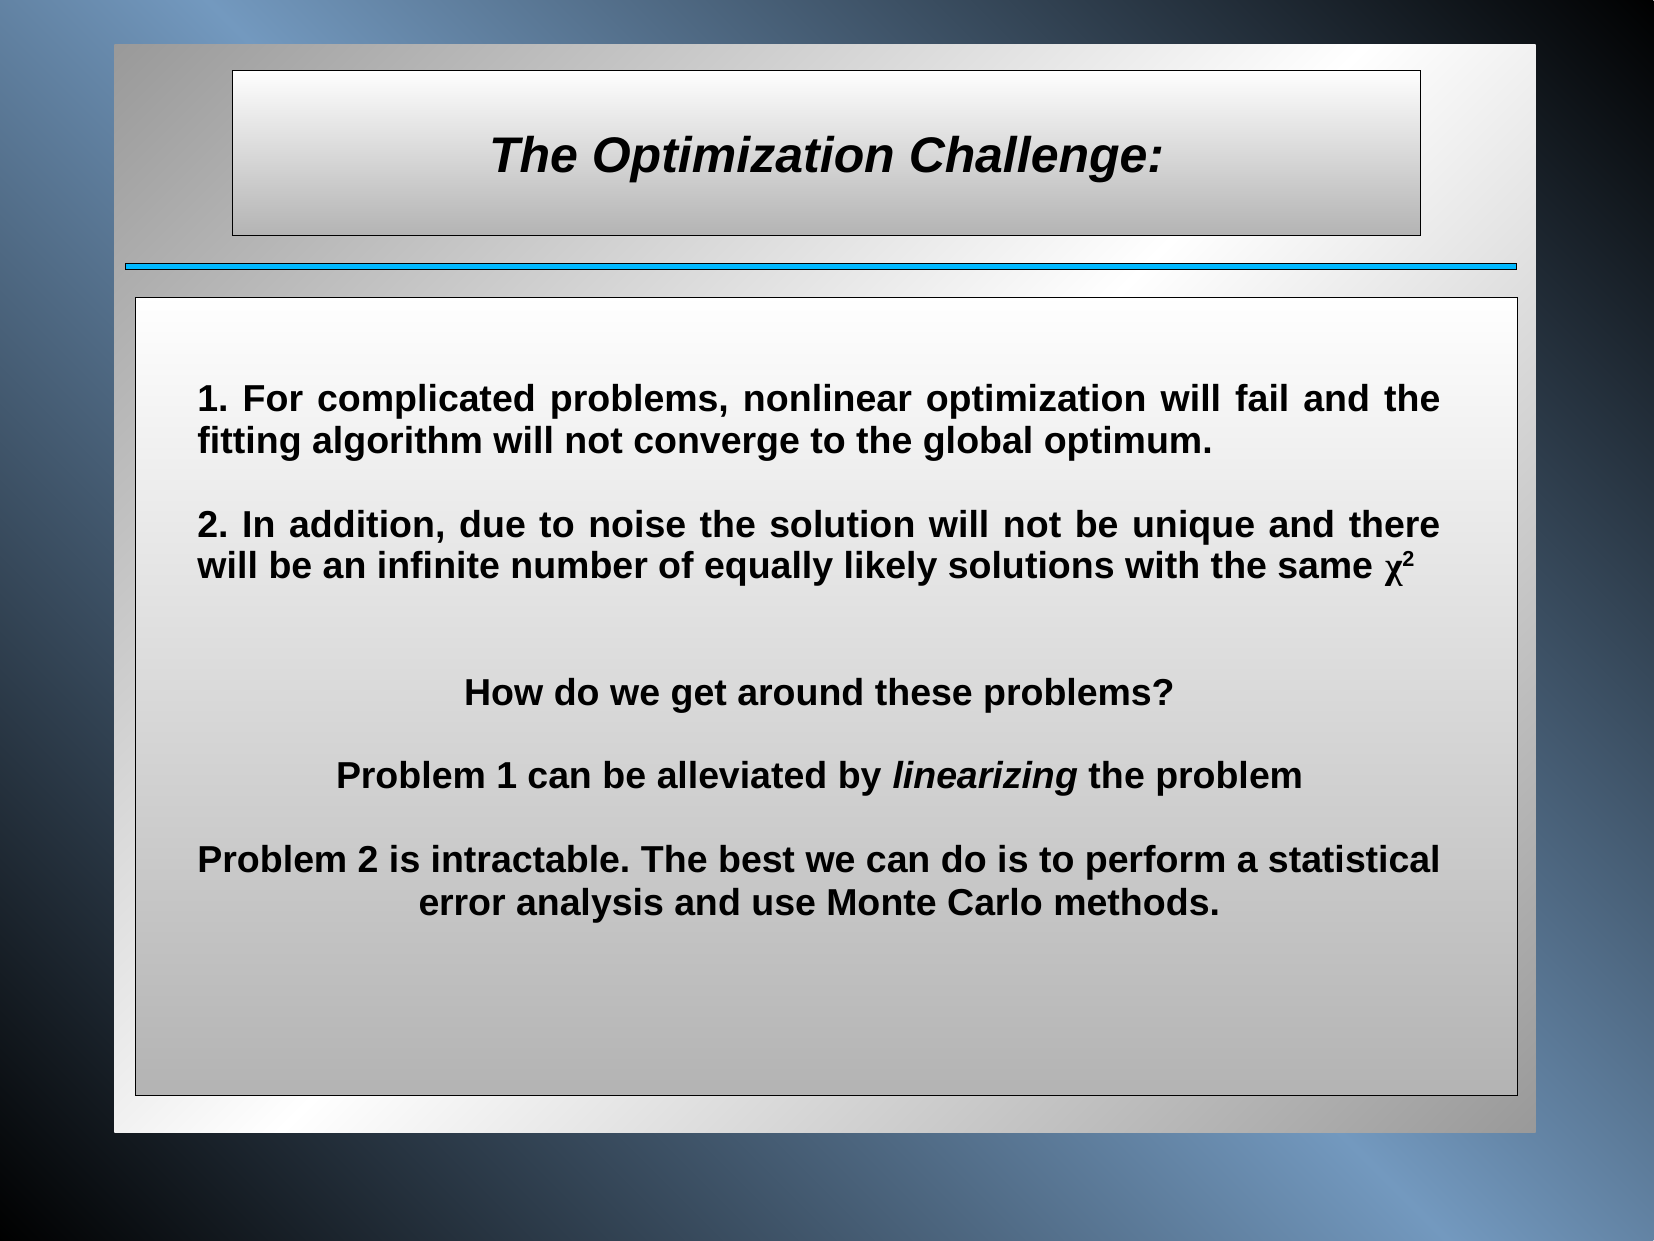

The Optimization Challenge:
1. For complicated problems, nonlinear optimization will fail and the fitting algorithm will not converge to the global optimum.
2. In addition, due to noise the solution will not be unique and there will be an infinite number of equally likely solutions with the same χ2
How do we get around these problems?
Problem 1 can be alleviated by linearizing the problem
Problem 2 is intractable. The best we can do is to perform a statistical error analysis and use Monte Carlo methods.